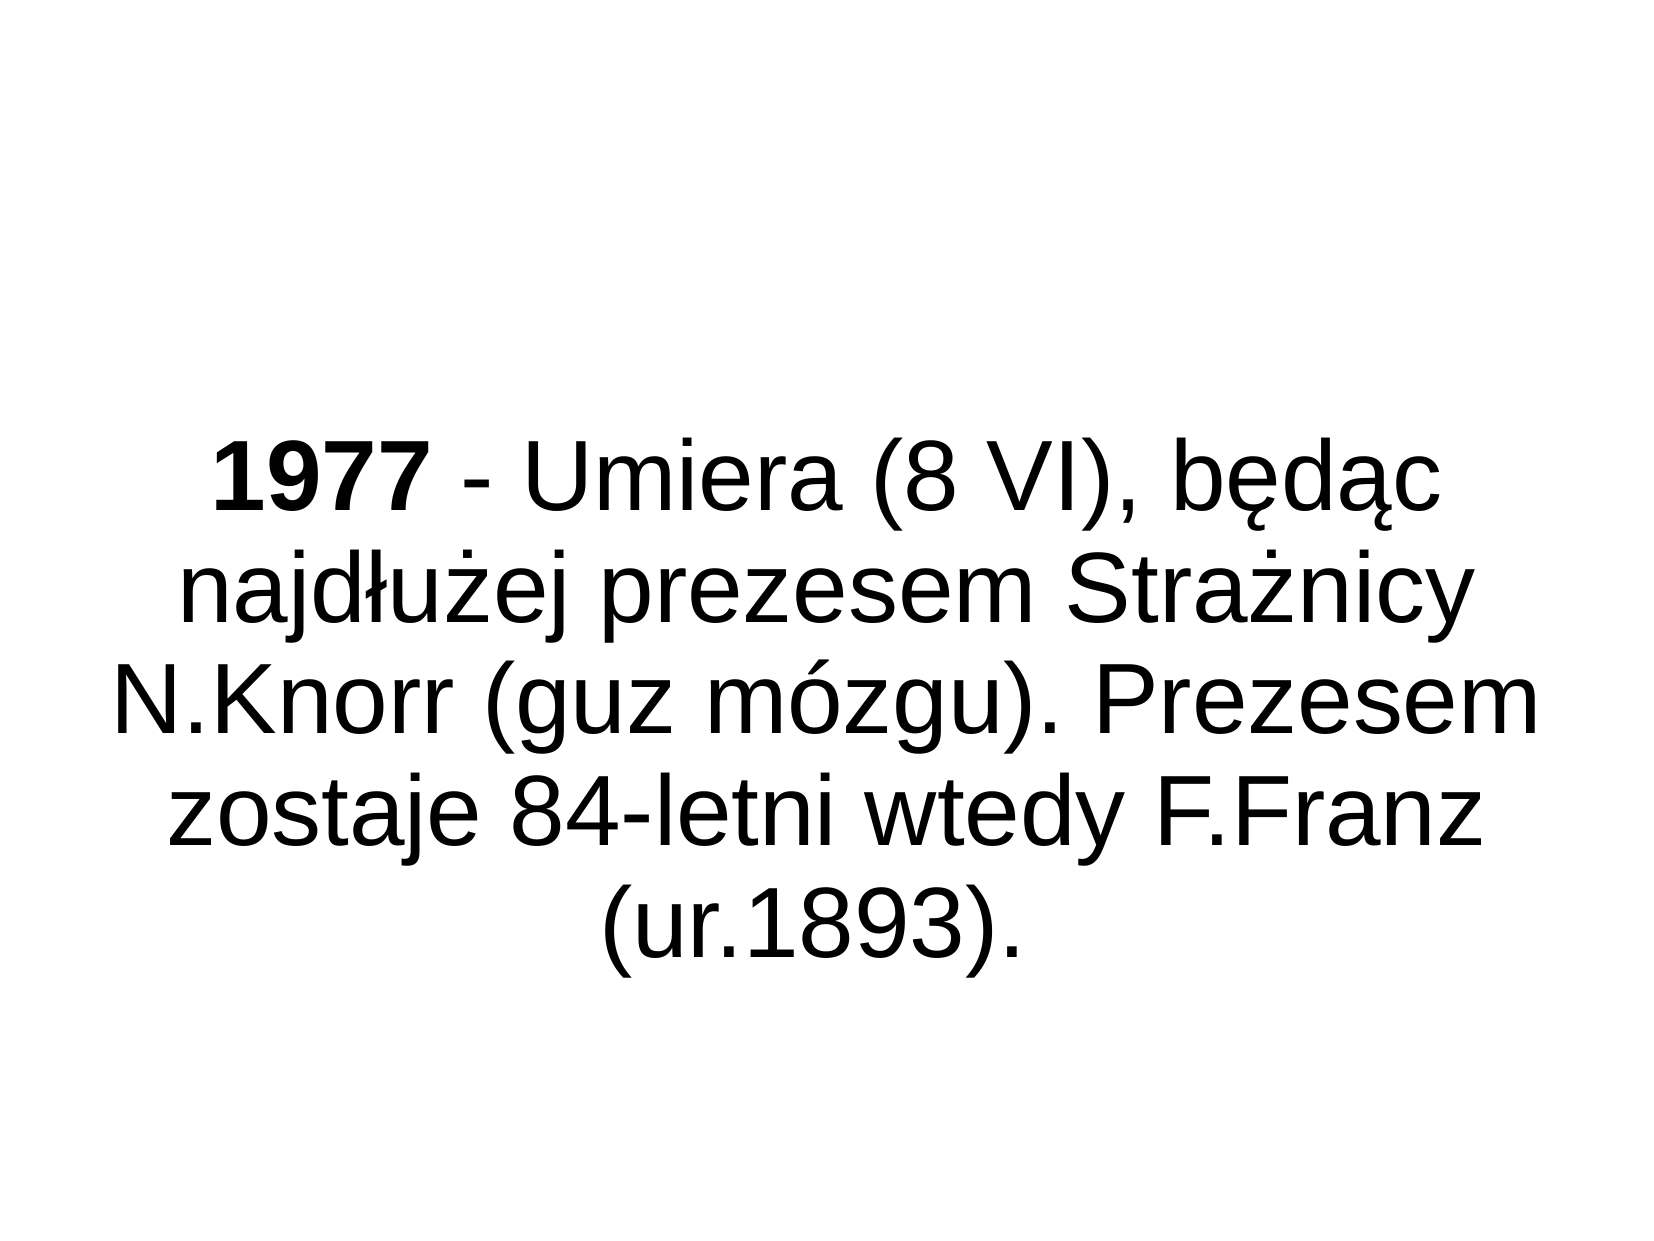

#
1977 - Umiera (8 VI), będąc najdłużej prezesem Strażnicy N.Knorr (guz mózgu). Prezesem zostaje 84-letni wtedy F.Franz (ur.1893).